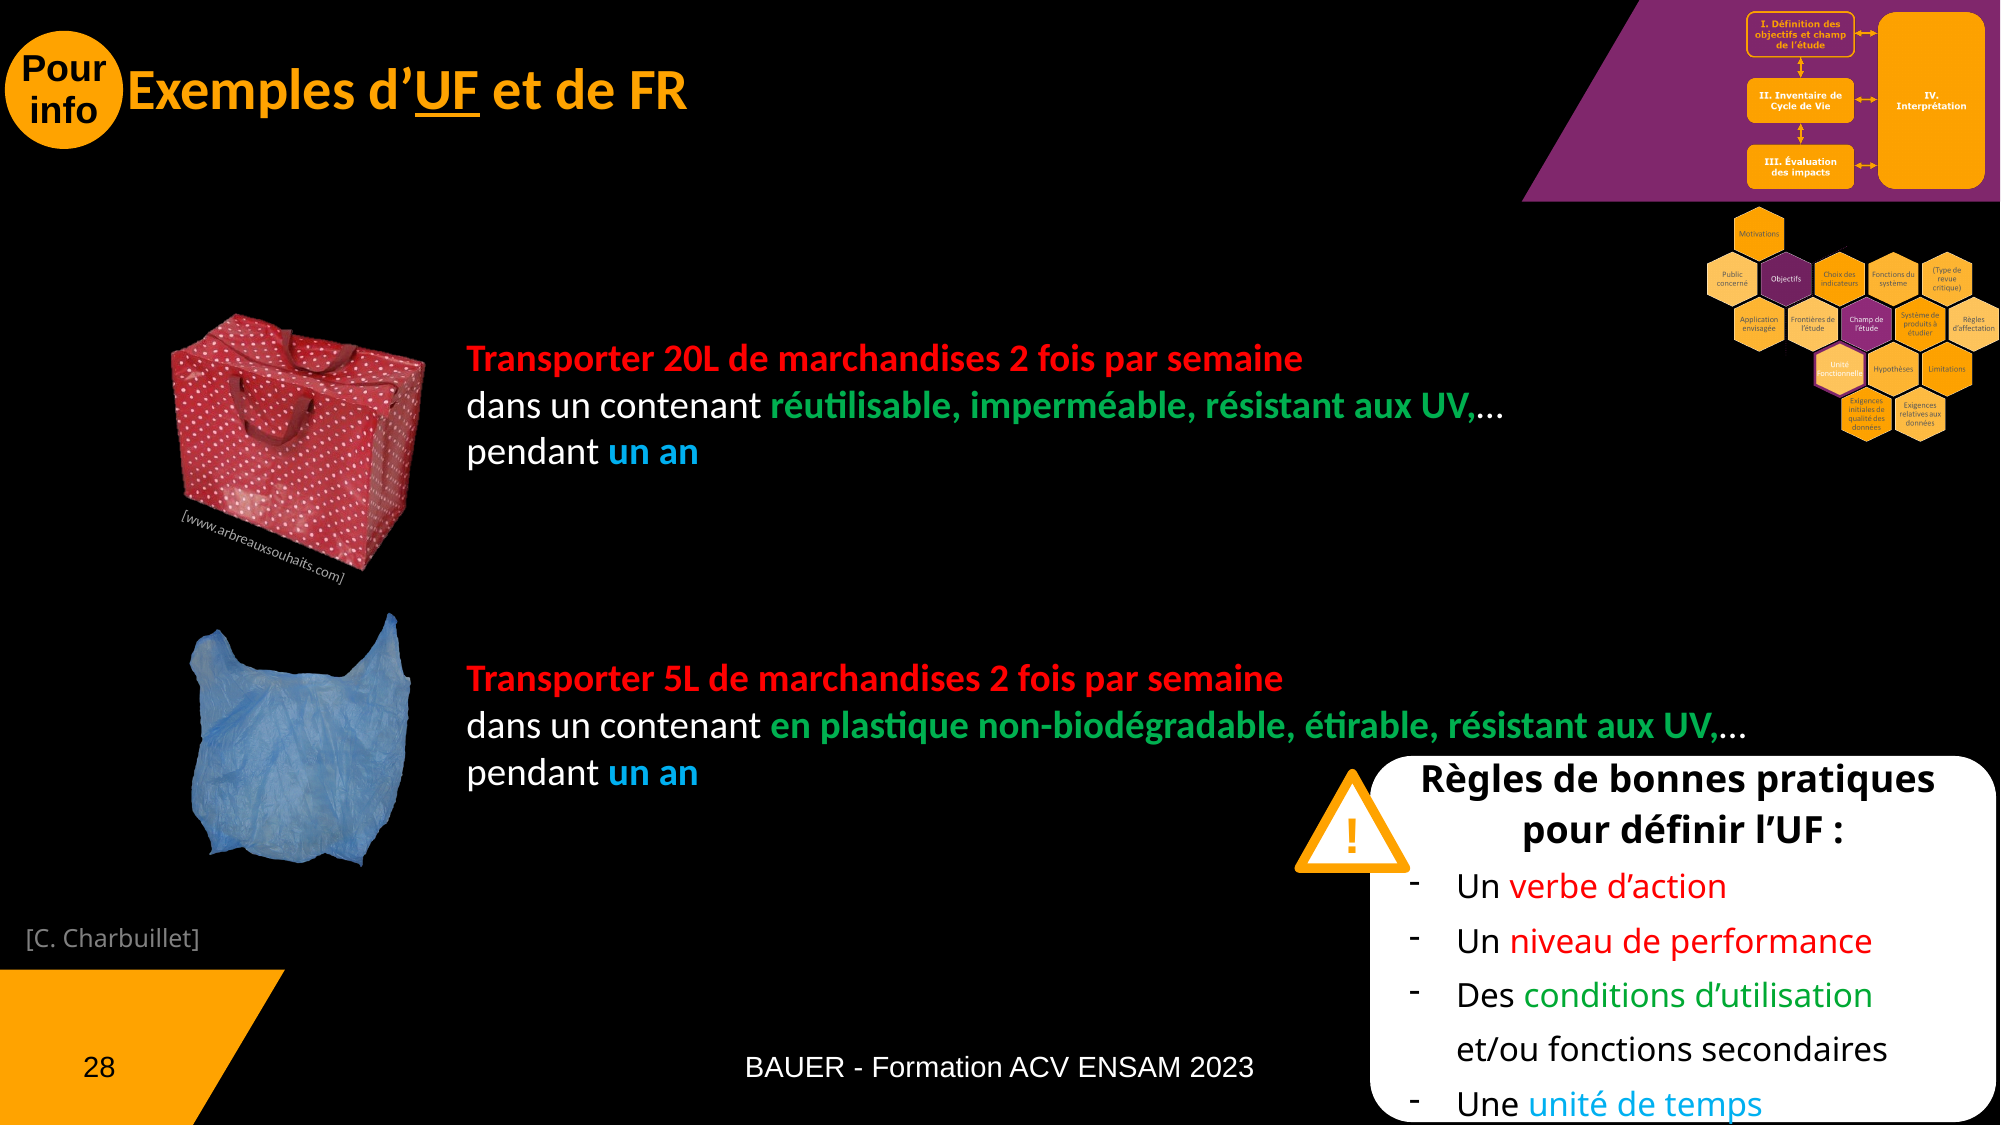

Pour
info
# Exemples d’UF et de FR
[www.arbreauxsouhaits.com]
Transporter 20L de marchandises 2 fois par semaine
dans un contenant réutilisable, imperméable, résistant aux UV,…
pendant un an
Transporter 5L de marchandises 2 fois par semaine
dans un contenant en plastique non-biodégradable, étirable, résistant aux UV,…
pendant un an
Règles de bonnes pratiques
pour définir l’UF :
Un verbe d’action
Un niveau de performance
Des conditions d’utilisation
et/ou fonctions secondaires
Une unité de temps
!
[C. Charbuillet]